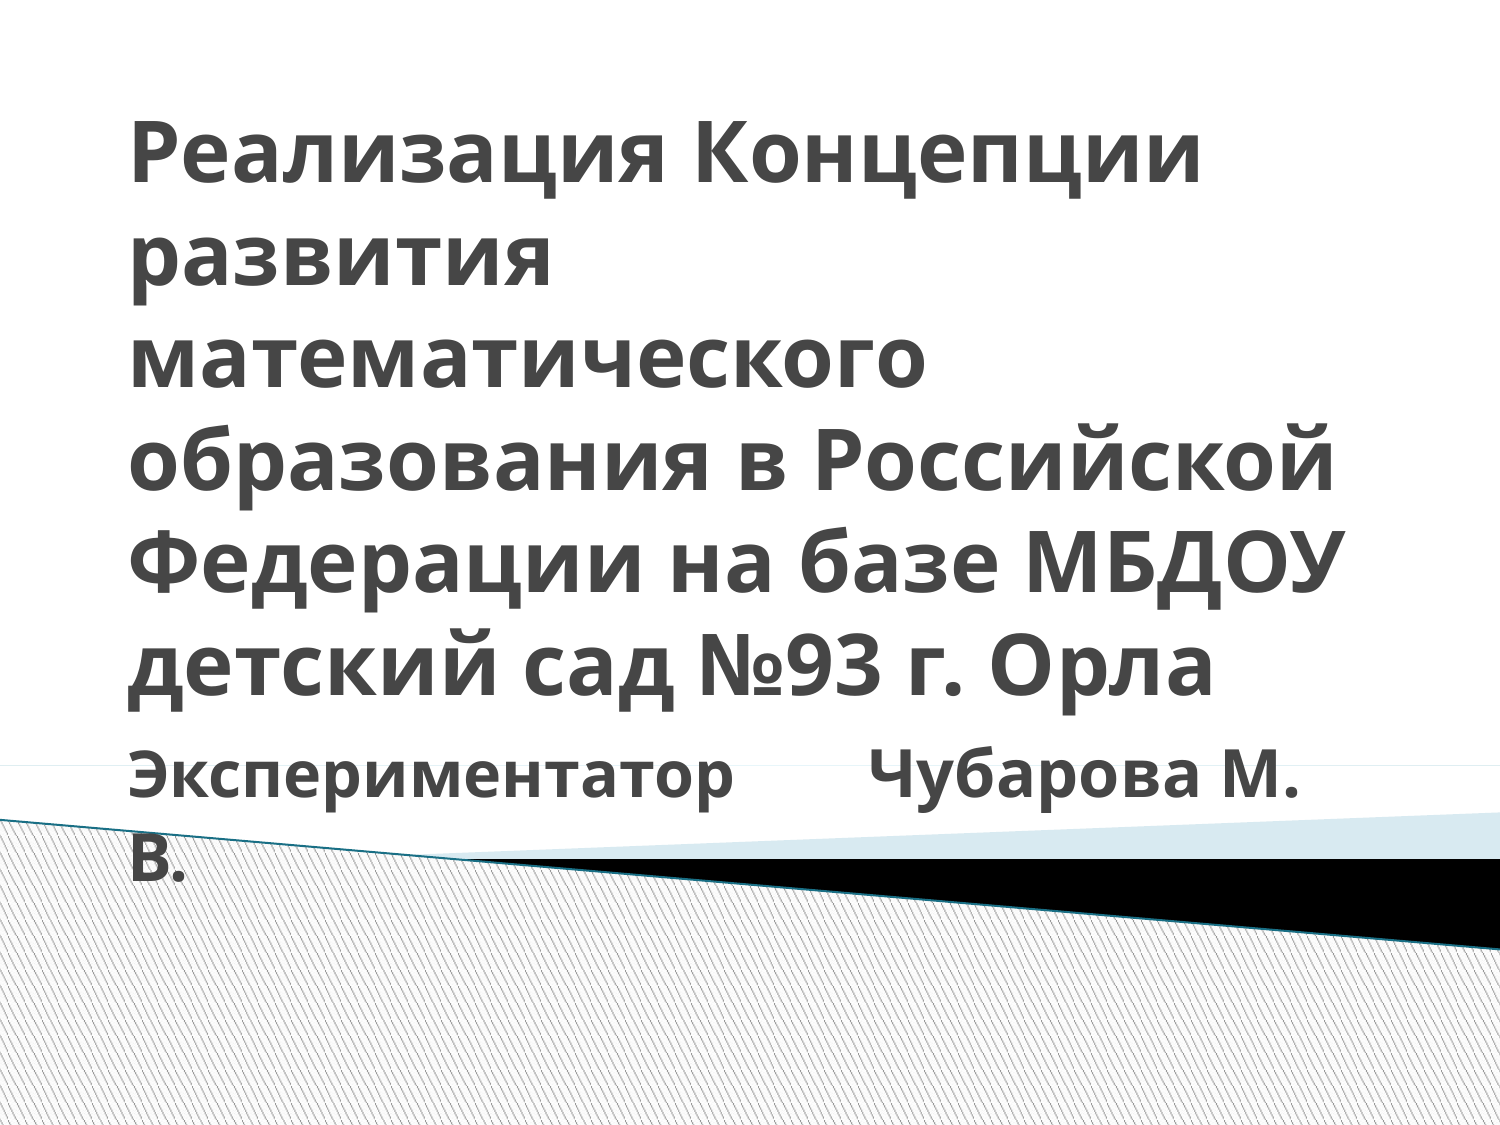

# Реализация Концепции развития математического образования в Российской Федерации на базе МБДОУ детский сад №93 г. Орла Экспериментатор Чубарова М. В.